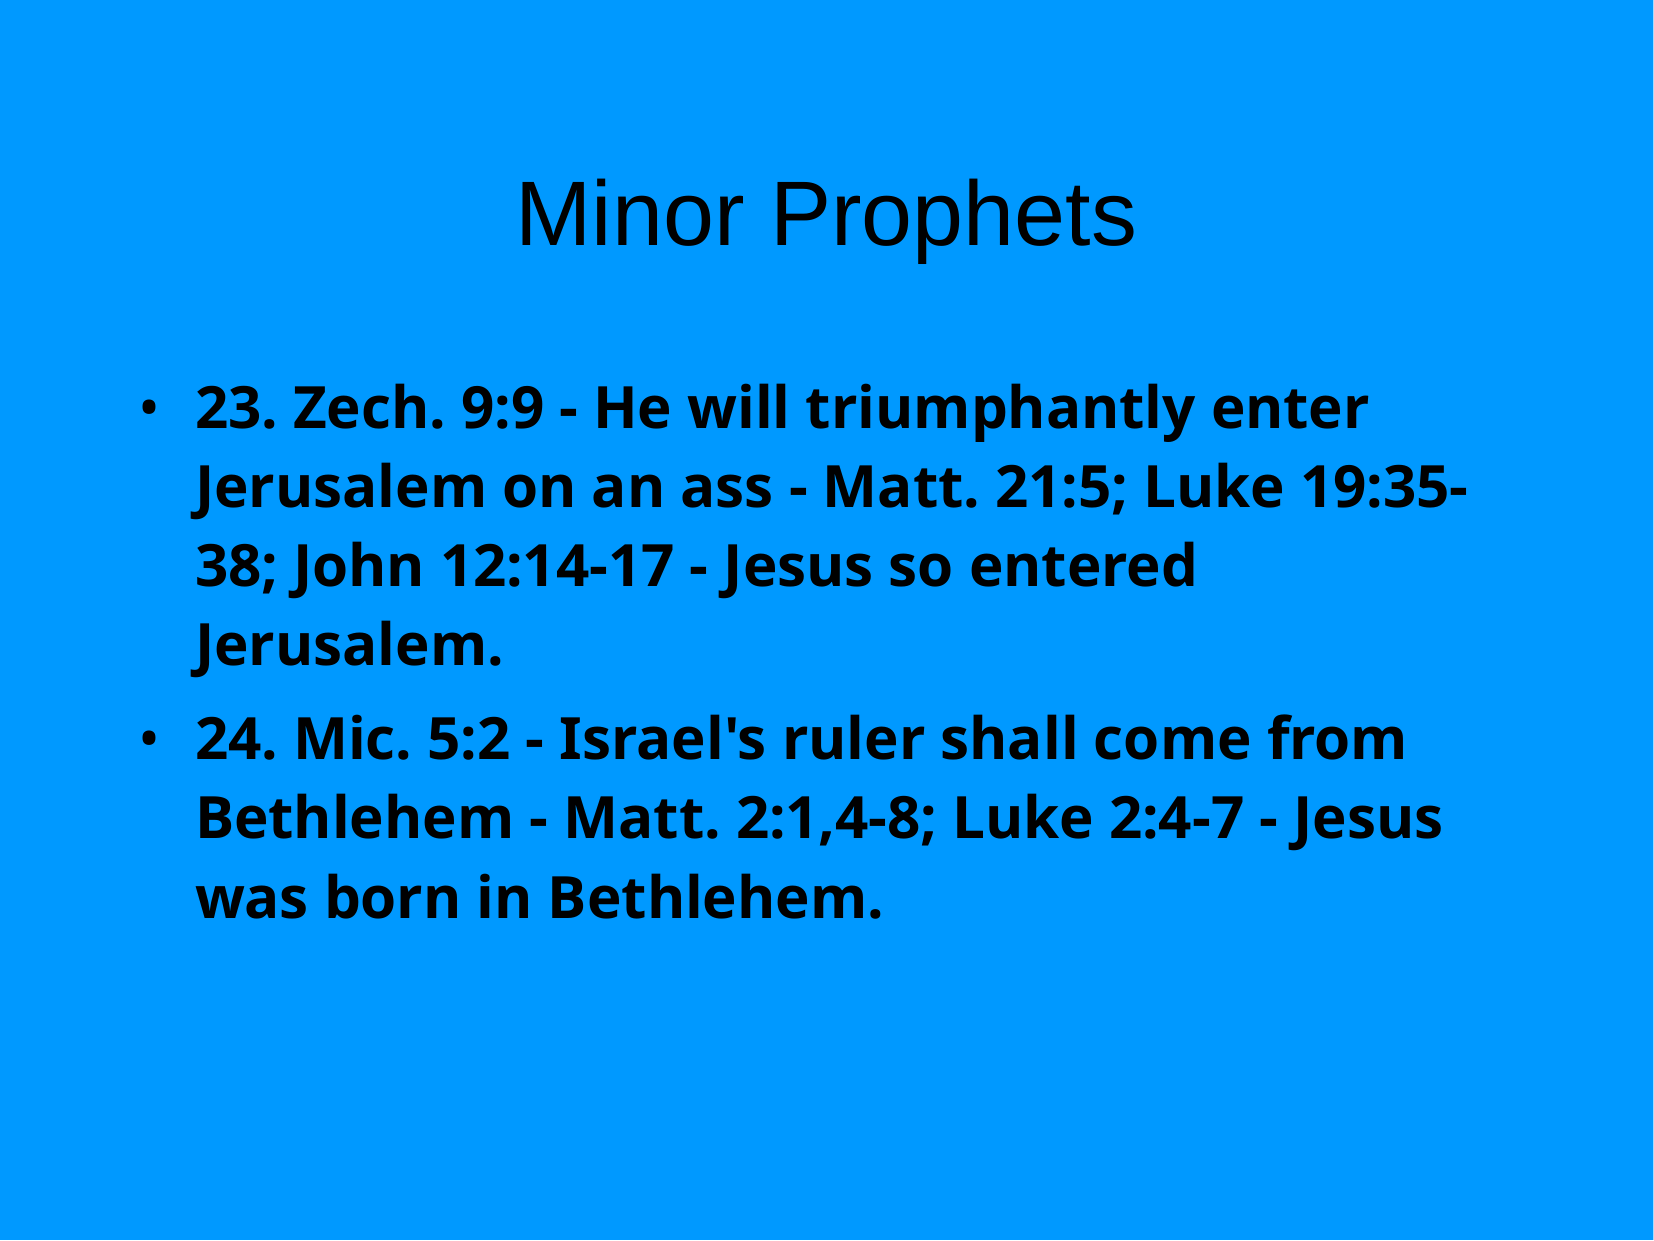

# Minor Prophets
23. Zech. 9:9 - He will triumphantly enter Jerusalem on an ass - Matt. 21:5; Luke 19:35-38; John 12:14-17 - Jesus so entered Jerusalem.
24. Mic. 5:2 - Israel's ruler shall come from Bethlehem - Matt. 2:1,4-8; Luke 2:4-7 - Jesus was born in Bethlehem.